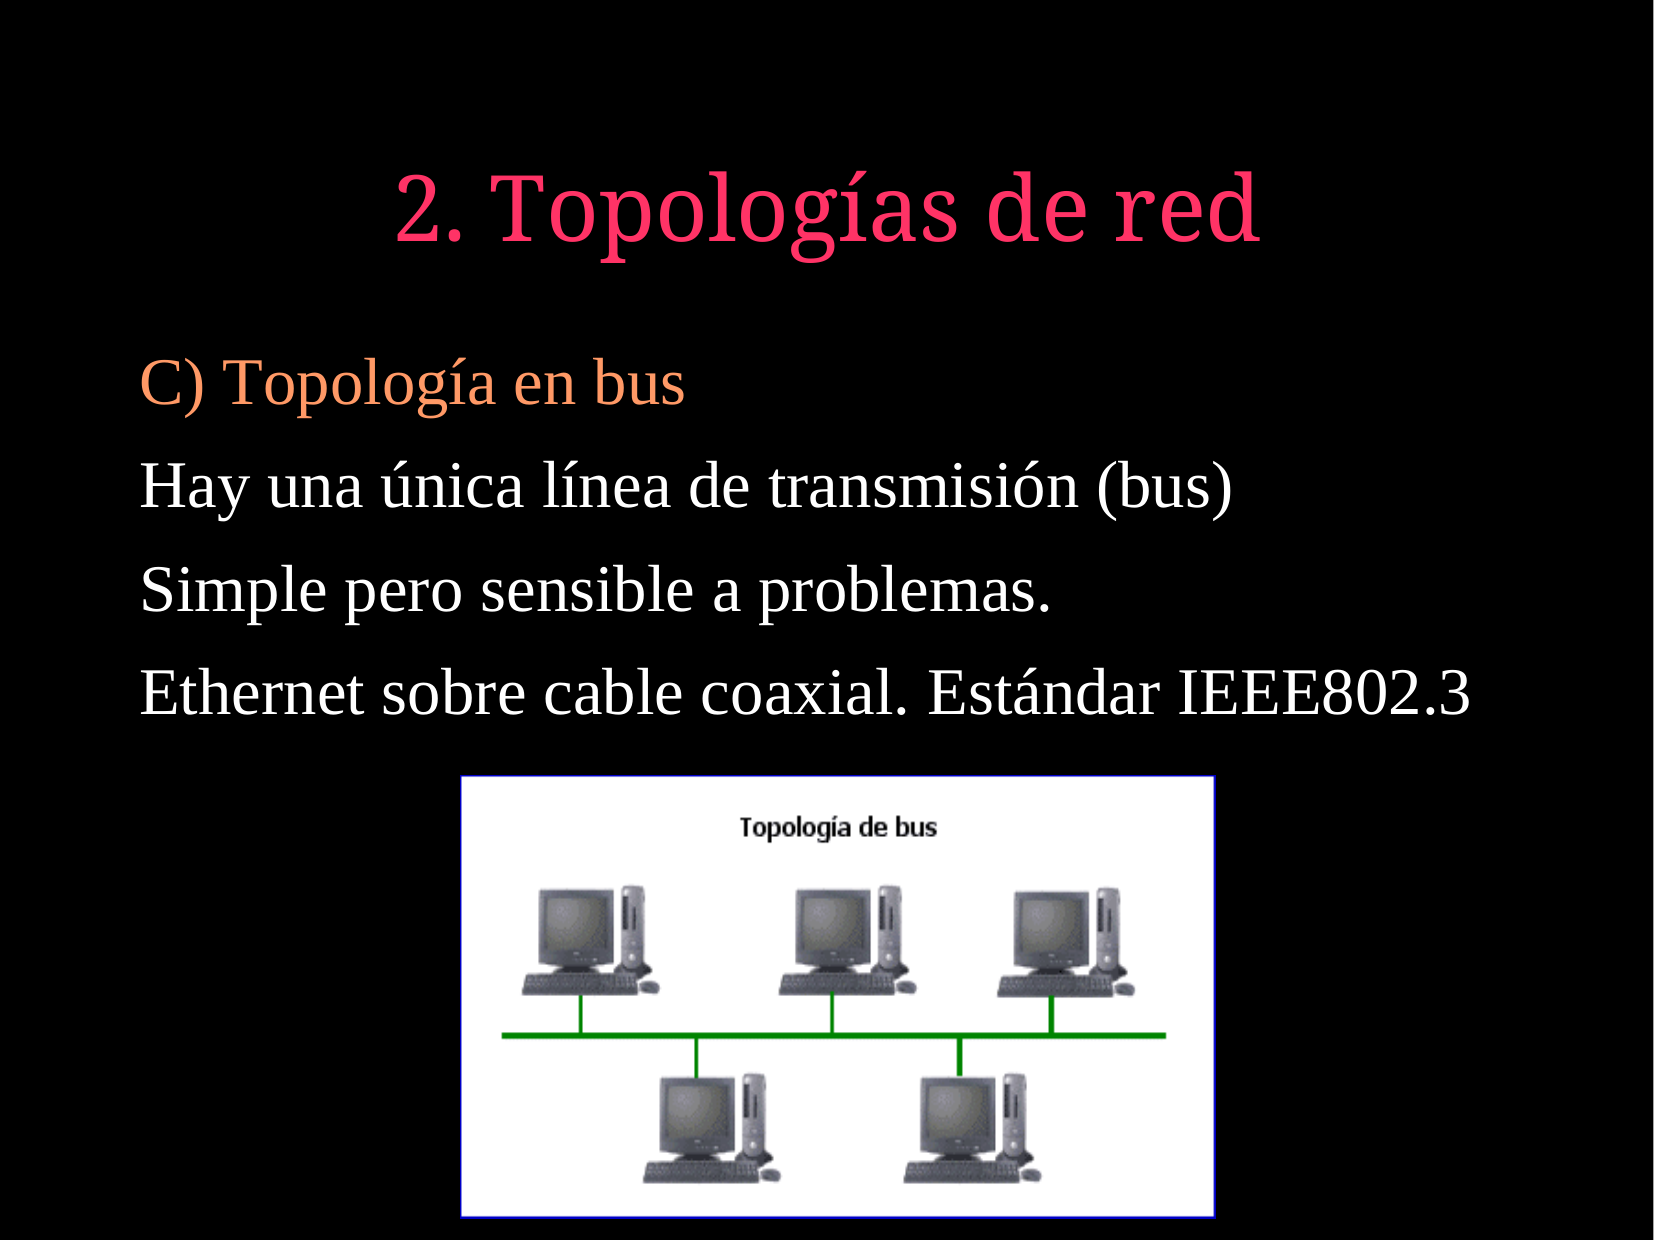

# 2. Topologías de red
C) Topología en bus
Hay una única línea de transmisión (bus)
Simple pero sensible a problemas.
Ethernet sobre cable coaxial. Estándar IEEE802.3